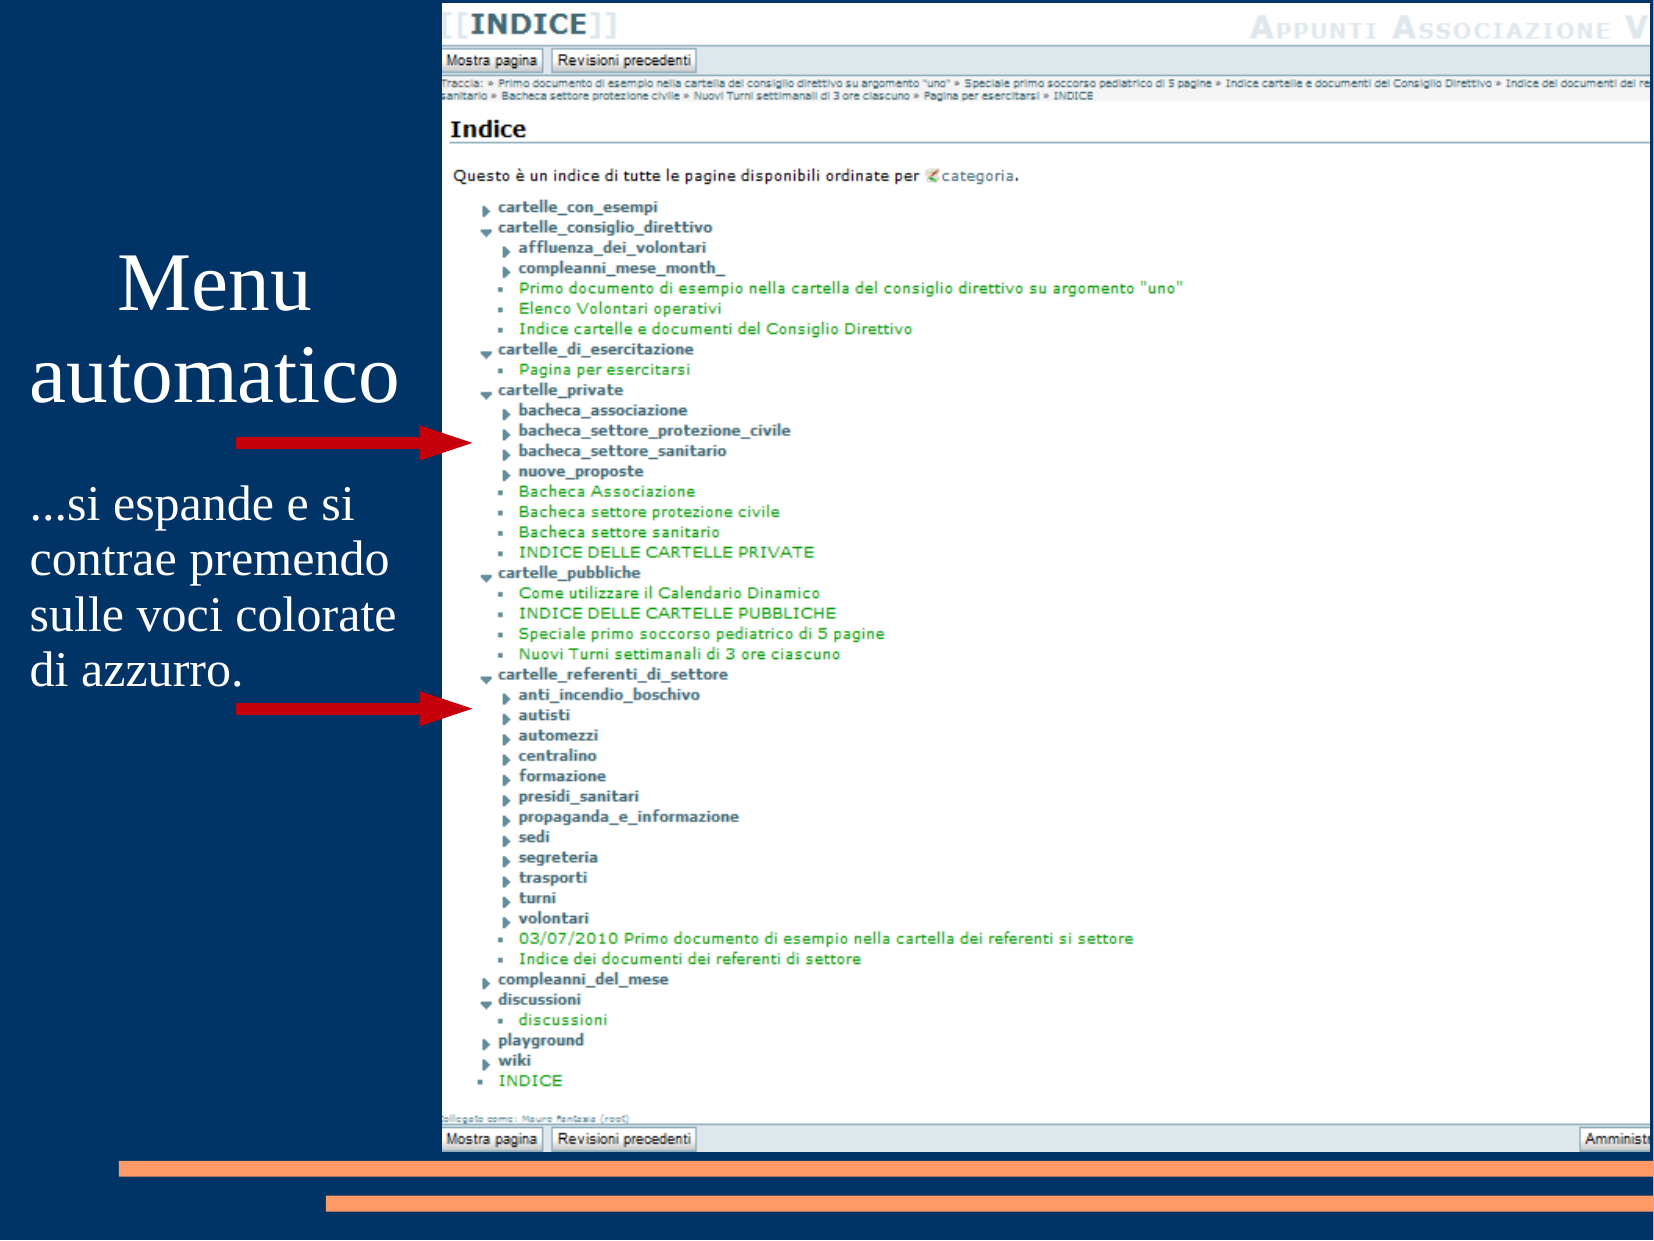

Menu automatico
...si espande e si contrae premendo sulle voci colorate di azzurro.